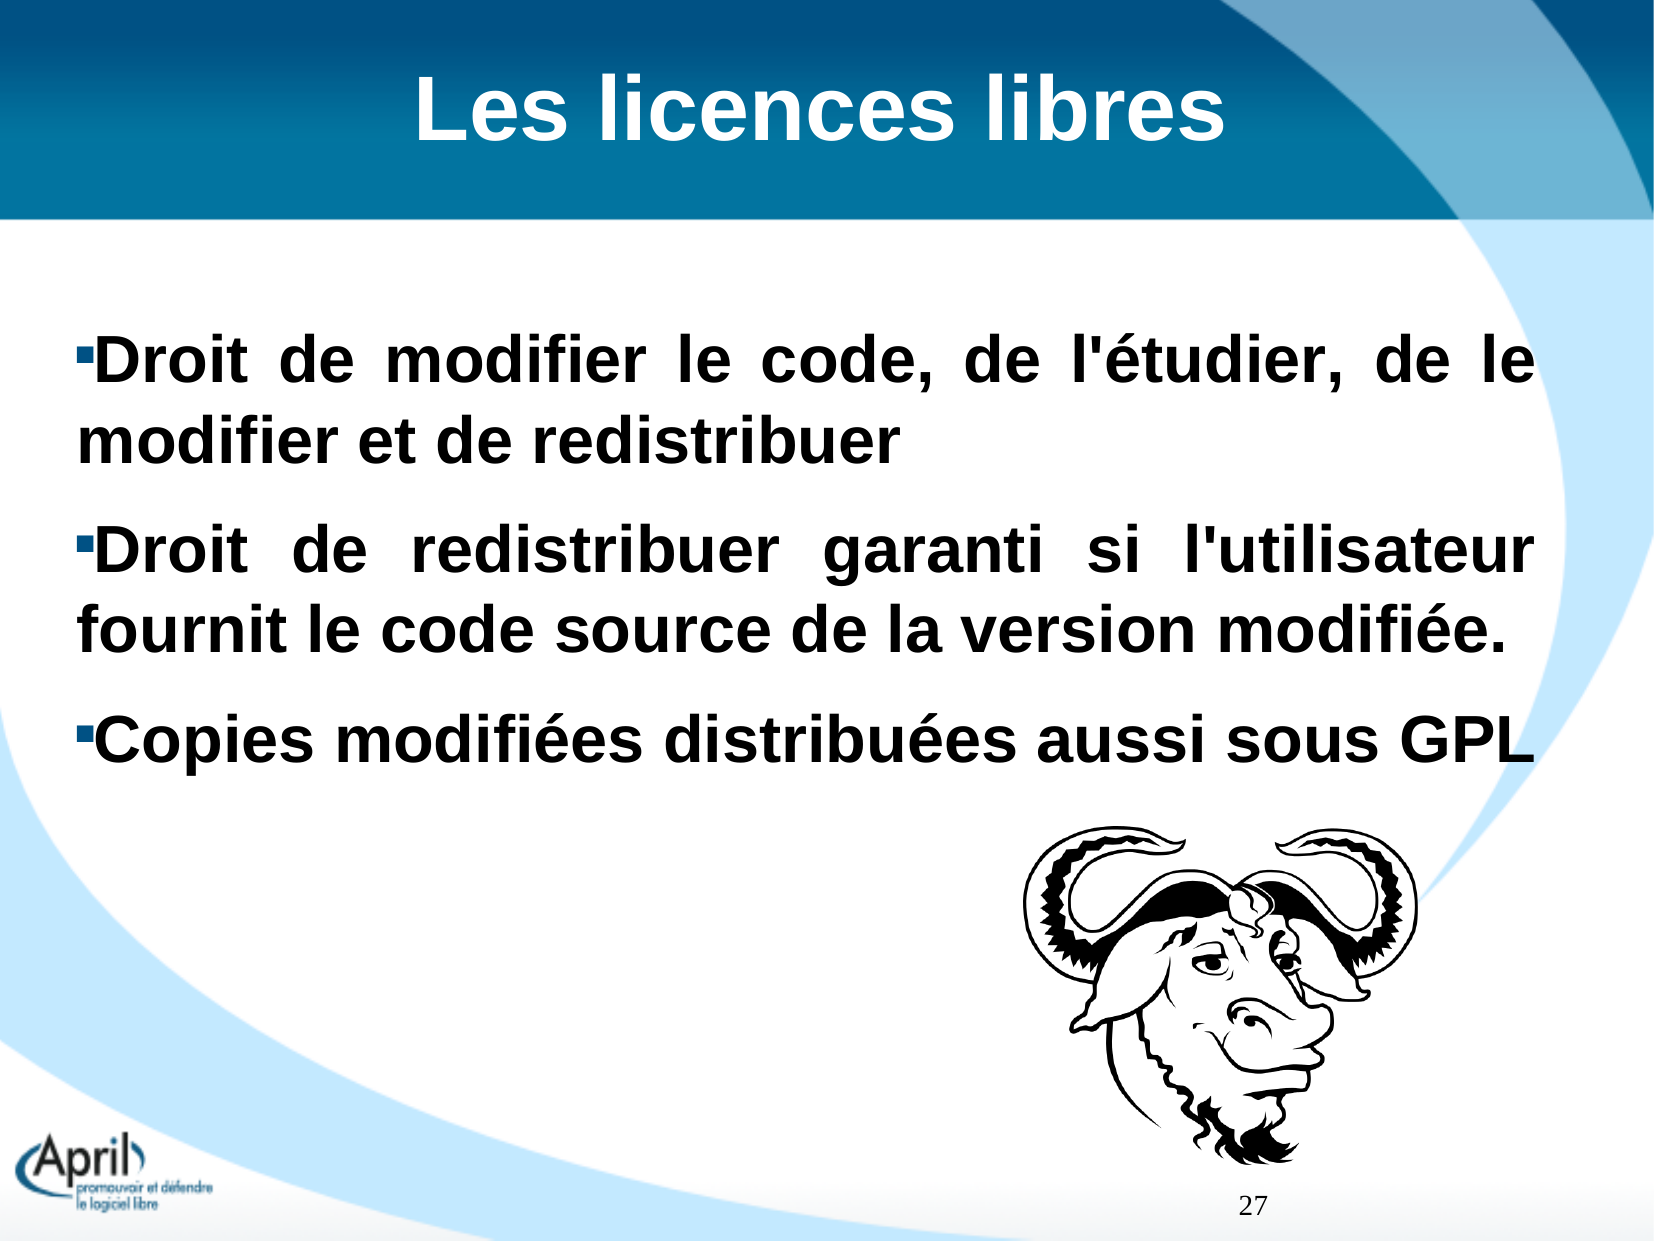

# Les licences libres
Droit de modifier le code, de l'étudier, de le modifier et de redistribuer
Droit de redistribuer garanti si l'utilisateur fournit le code source de la version modifiée.
Copies modifiées distribuées aussi sous GPL